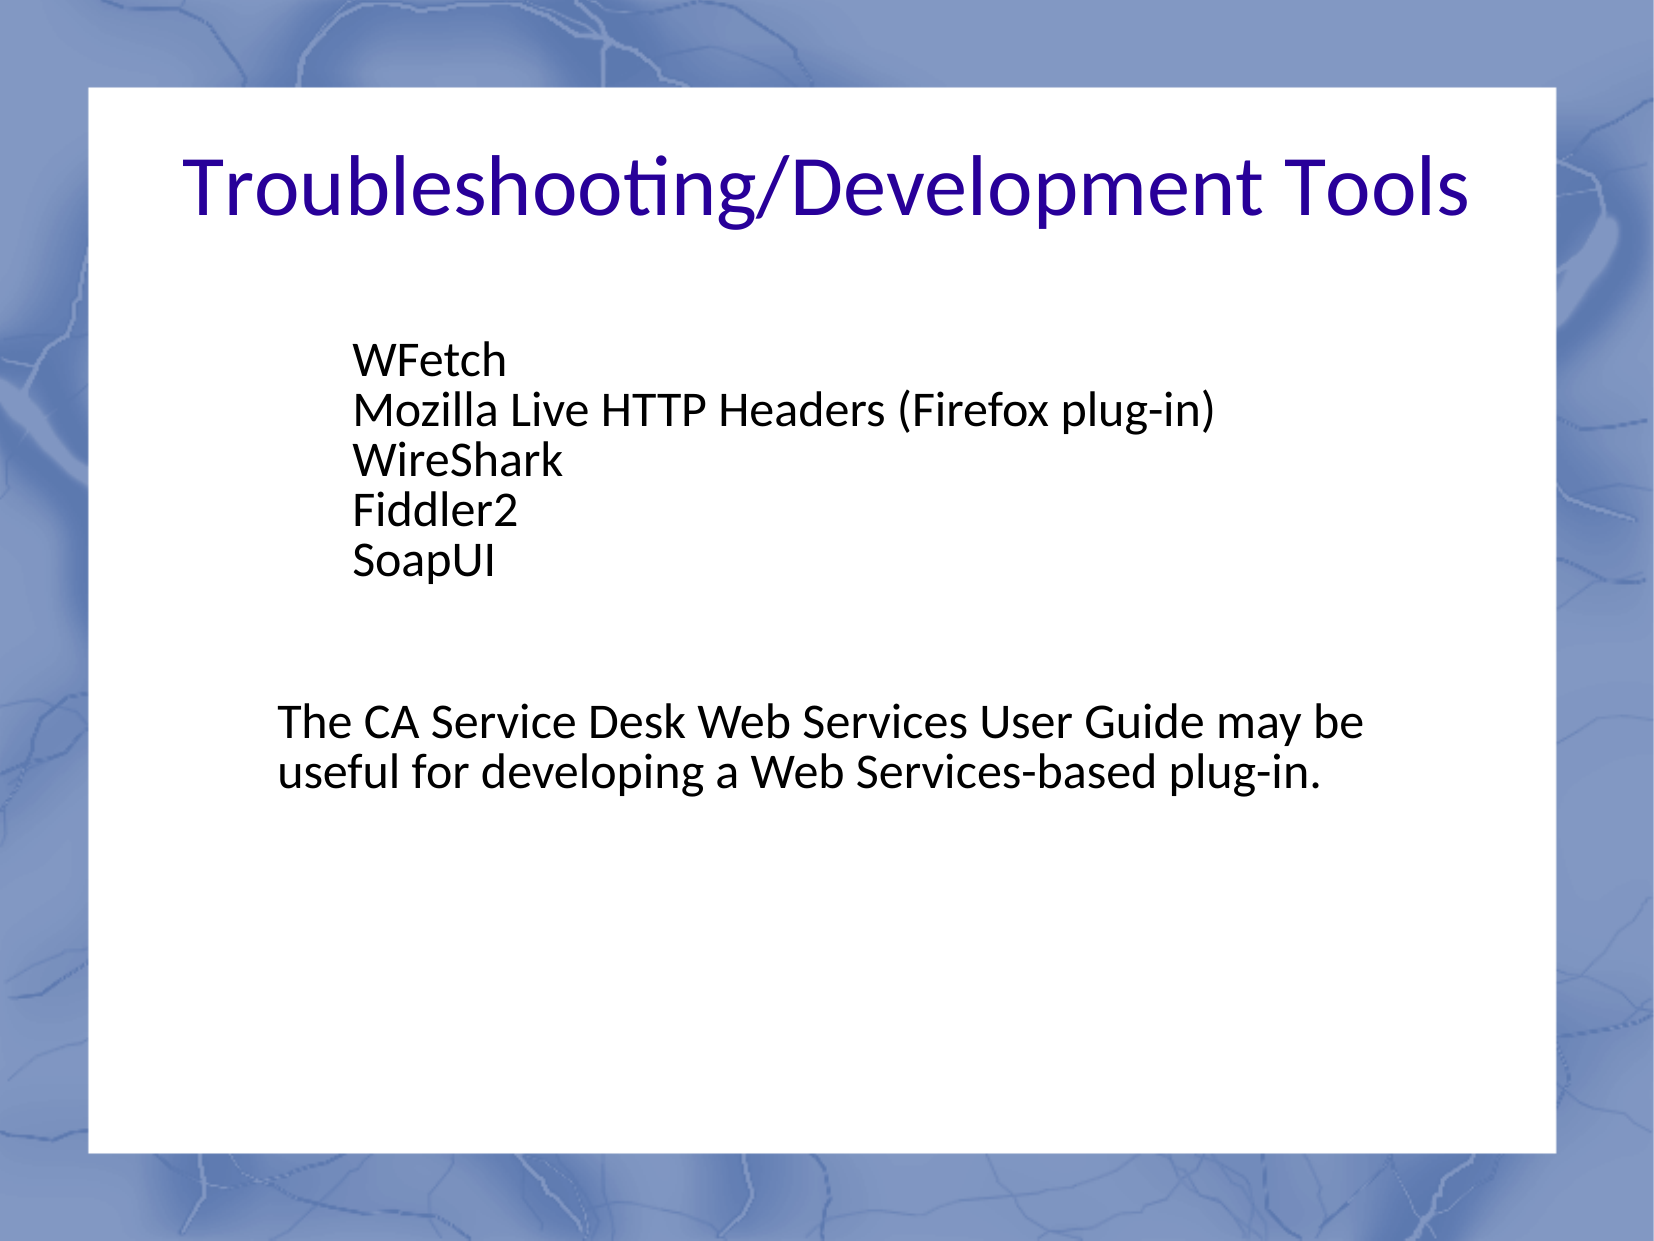

# Troubleshooting/Development Tools
	WFetch
	Mozilla Live HTTP Headers (Firefox plug-in)
	WireShark
	Fiddler2
	SoapUI
The CA Service Desk Web Services User Guide may be useful for developing a Web Services-based plug-in.